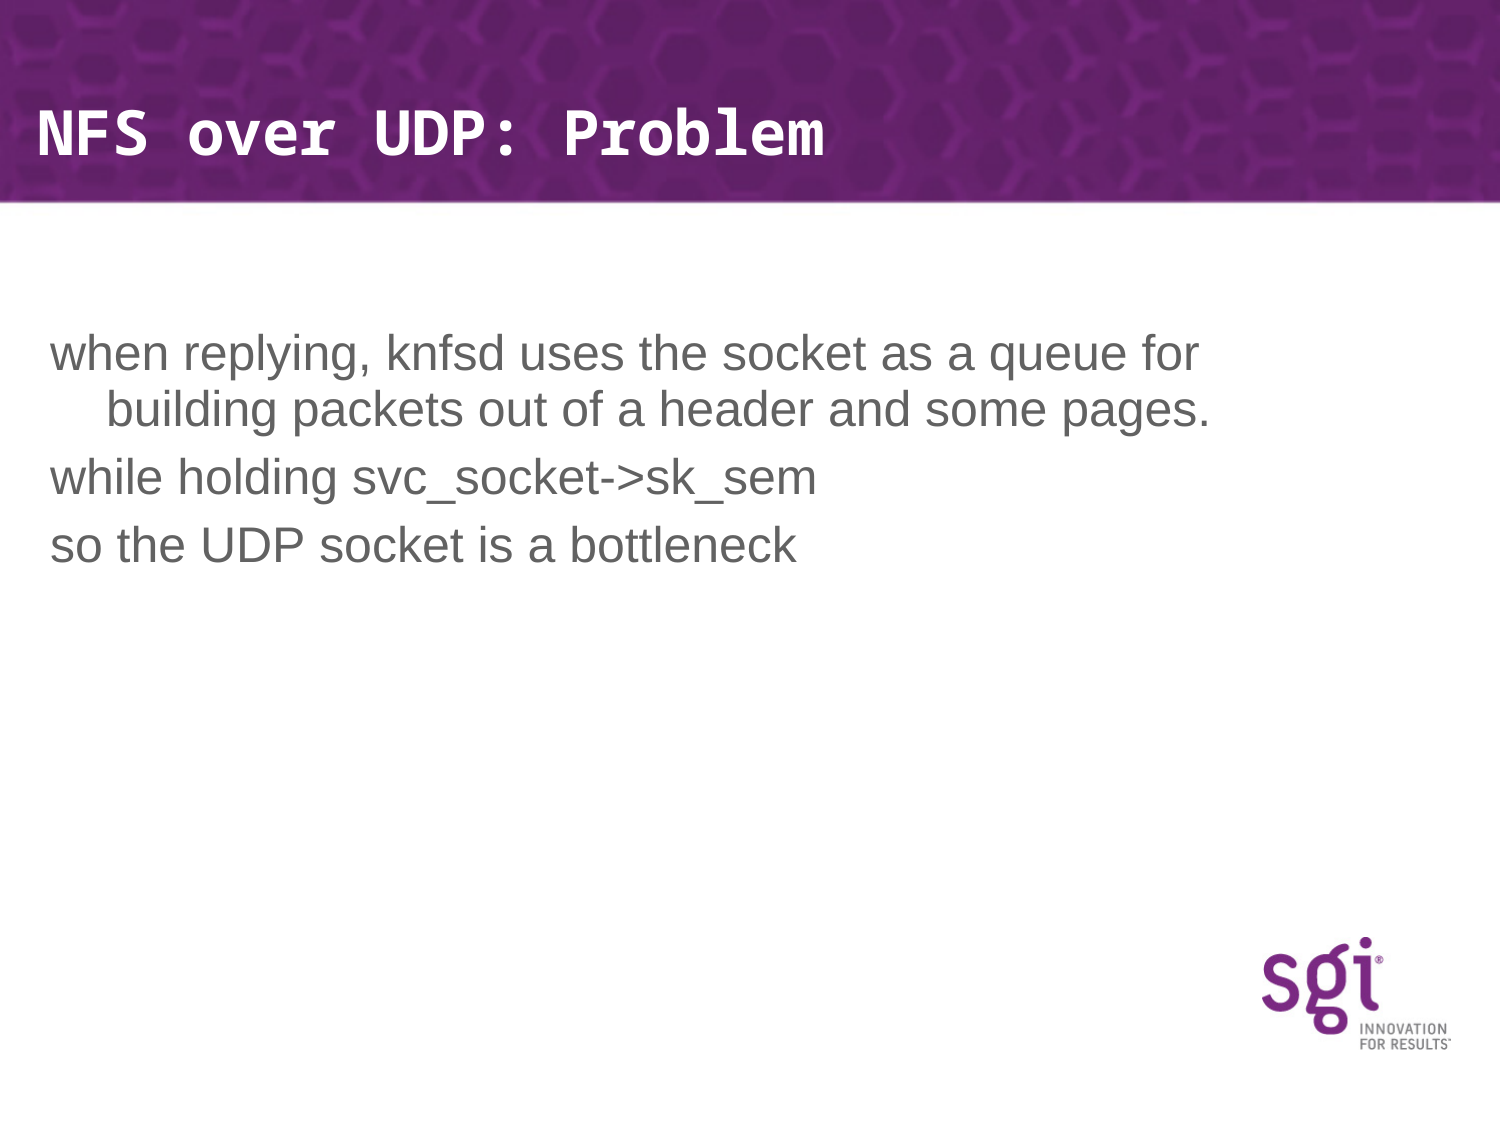

# NFS over UDP: Problem
when replying, knfsd uses the socket as a queue for building packets out of a header and some pages.
while holding svc_socket->sk_sem
so the UDP socket is a bottleneck